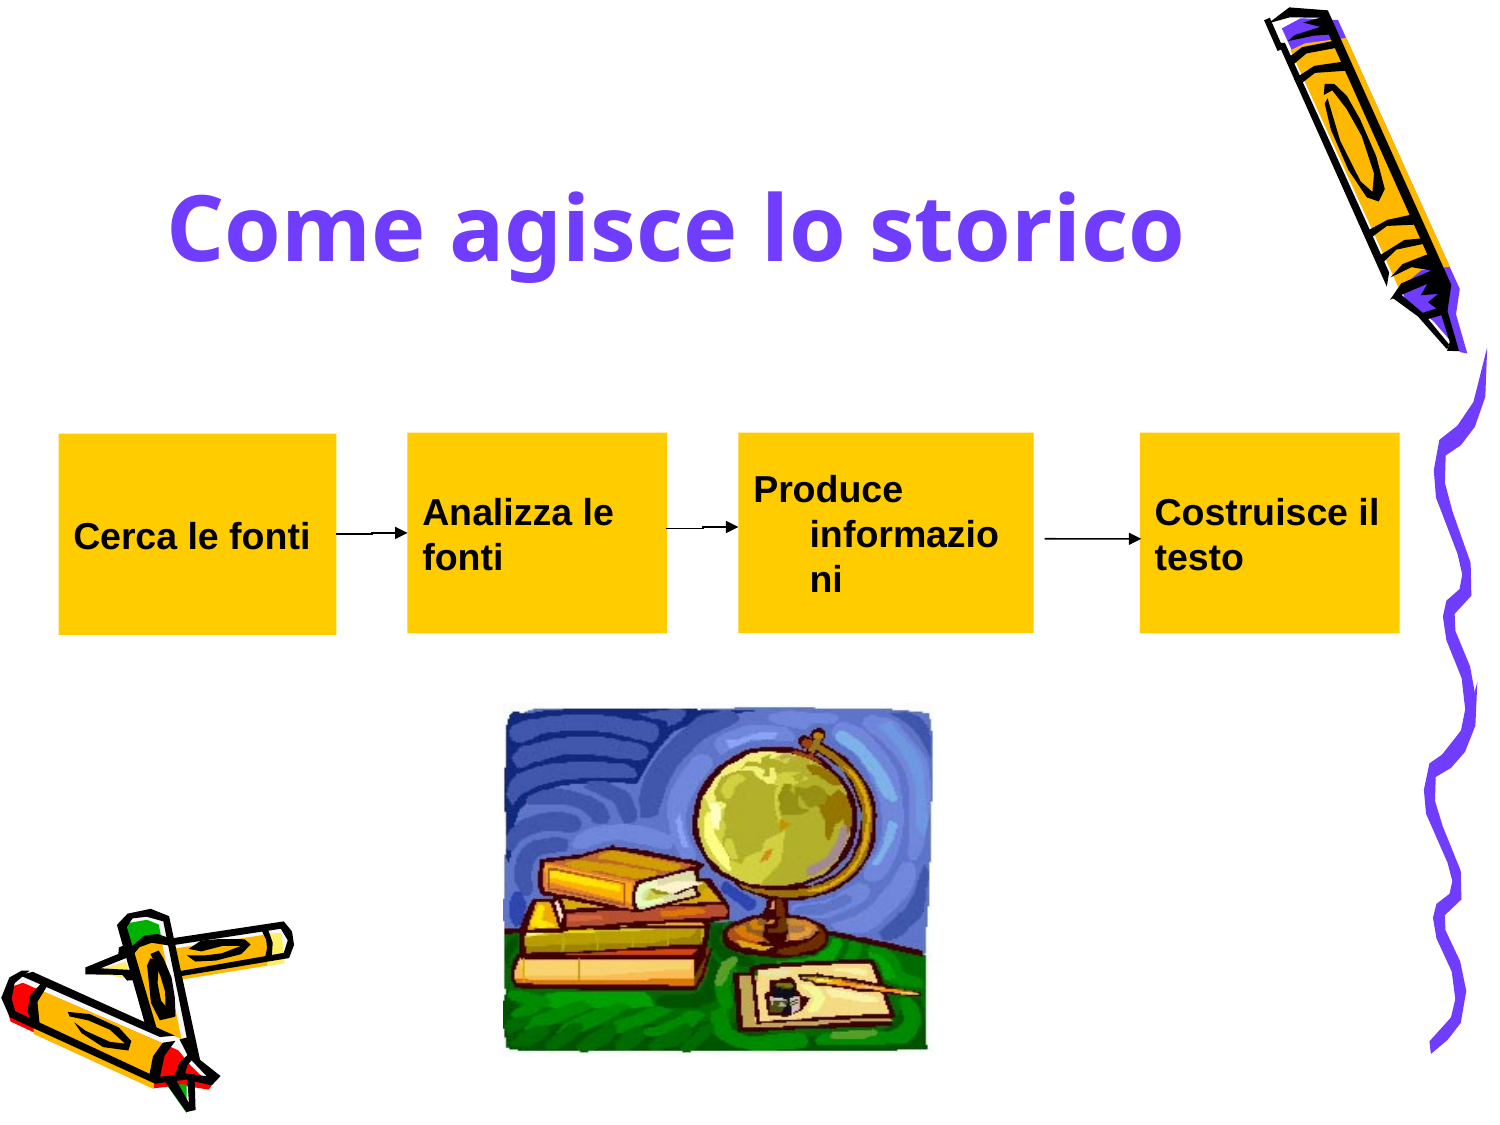

# Come agisce lo storico
Produce informazioni
Analizza le fonti
Costruisce il testo
Cerca le fonti